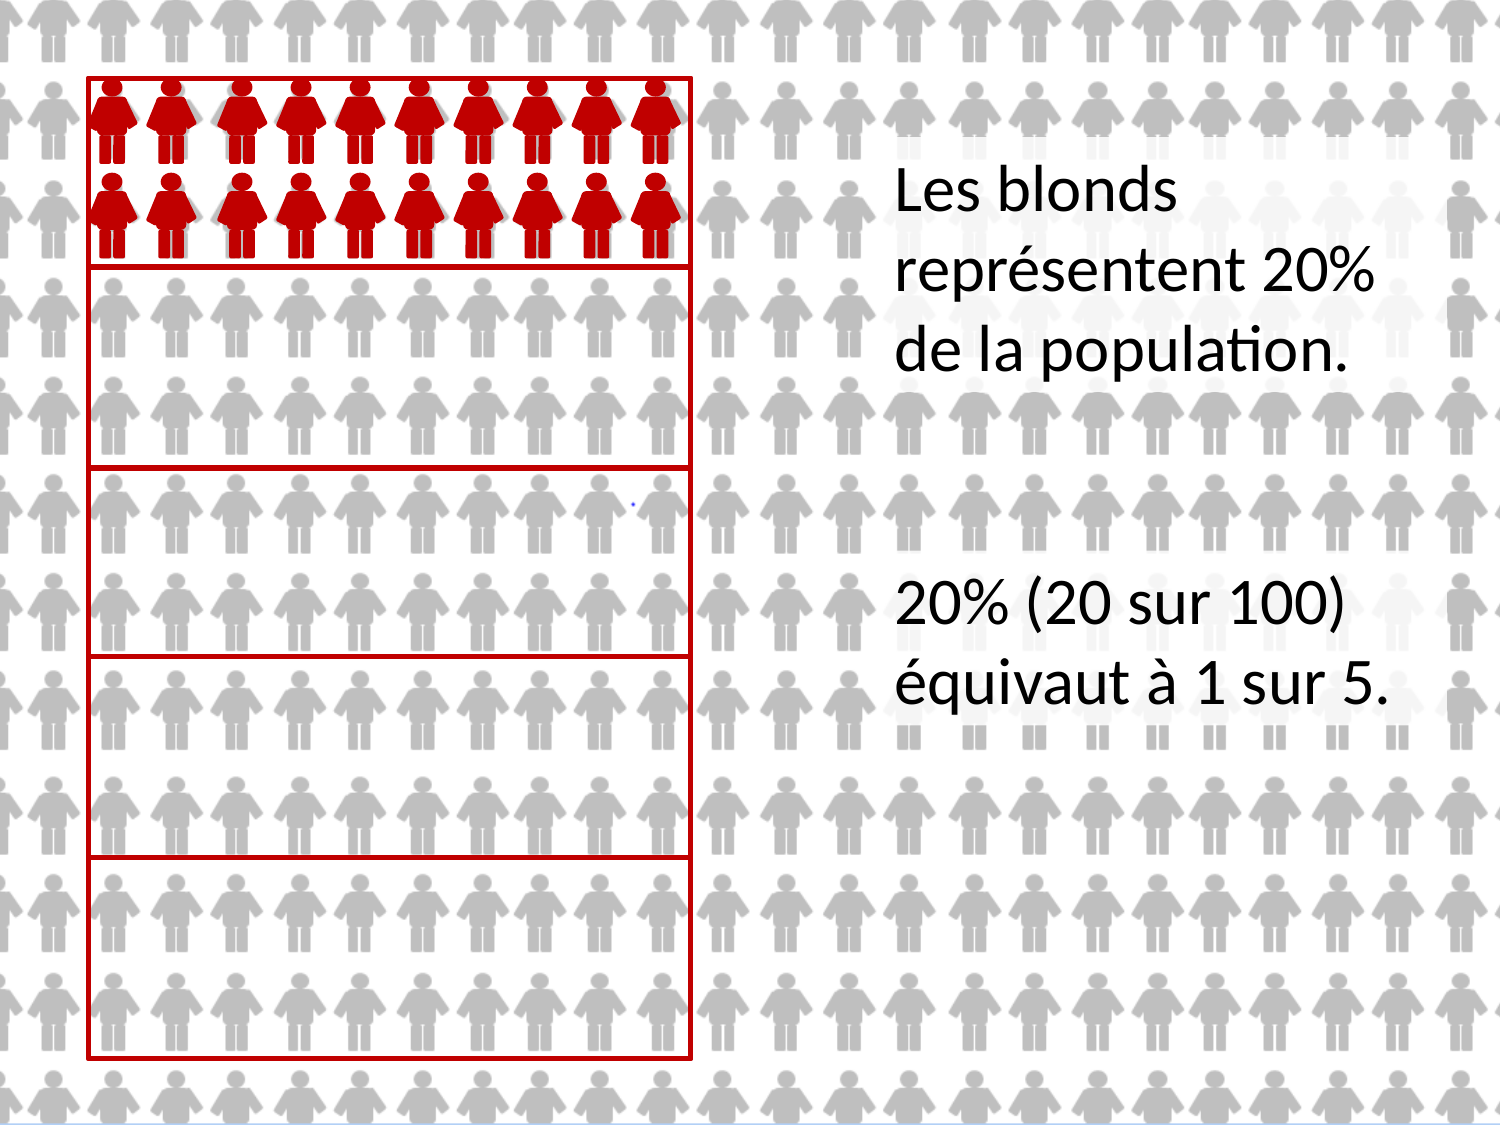

Les blonds représentent 20% de la population.
20% (20 sur 100) équivaut à 1 sur 5.